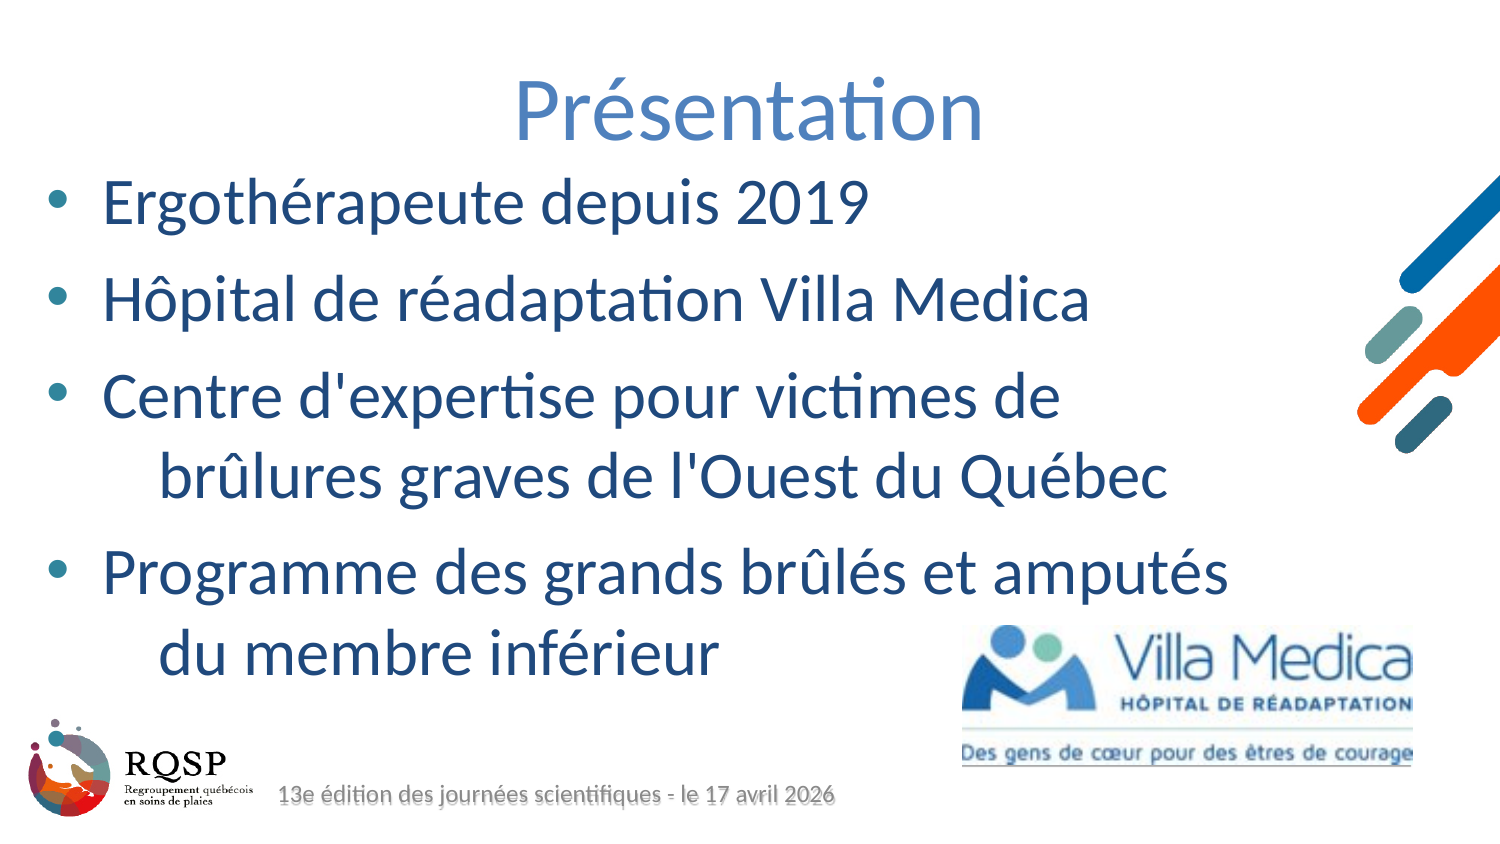

# Présentation
Ergothérapeute depuis 2019
Hôpital de réadaptation Villa Medica
Centre d'expertise pour victimes de brûlures graves de l'Ouest du Québec
Programme des grands brûlés et amputés du membre inférieur